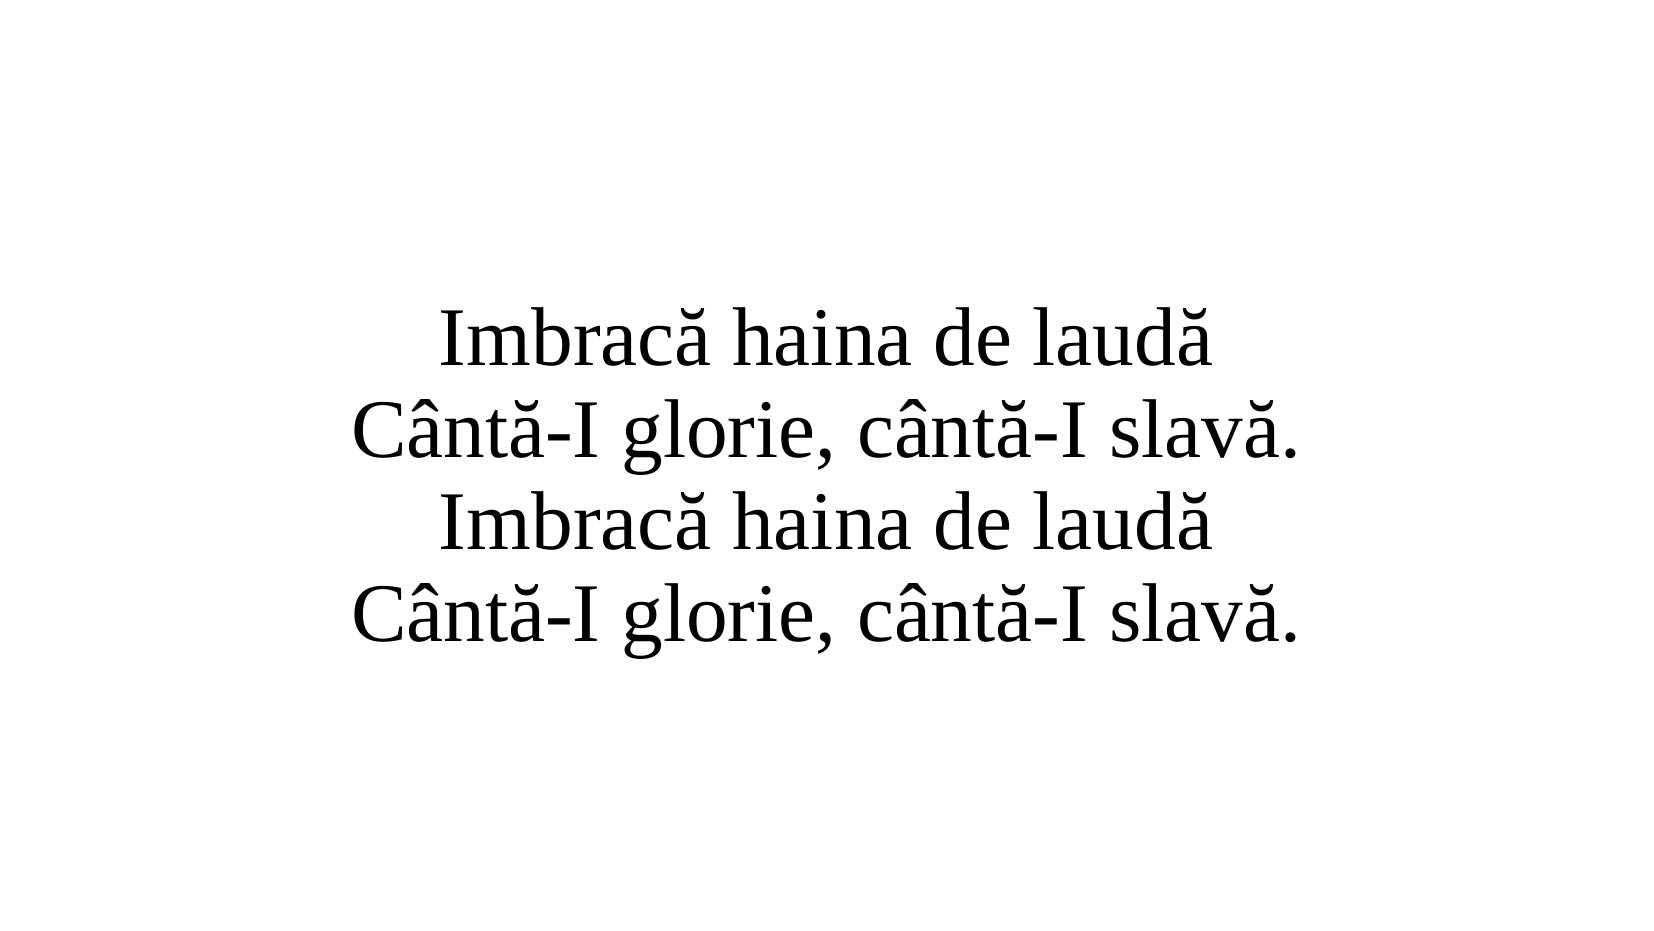

# Imbracă haina de laudă
Cântă-I glorie, cântă-I slavă.
Imbracă haina de laudă
Cântă-I glorie, cântă-I slavă.